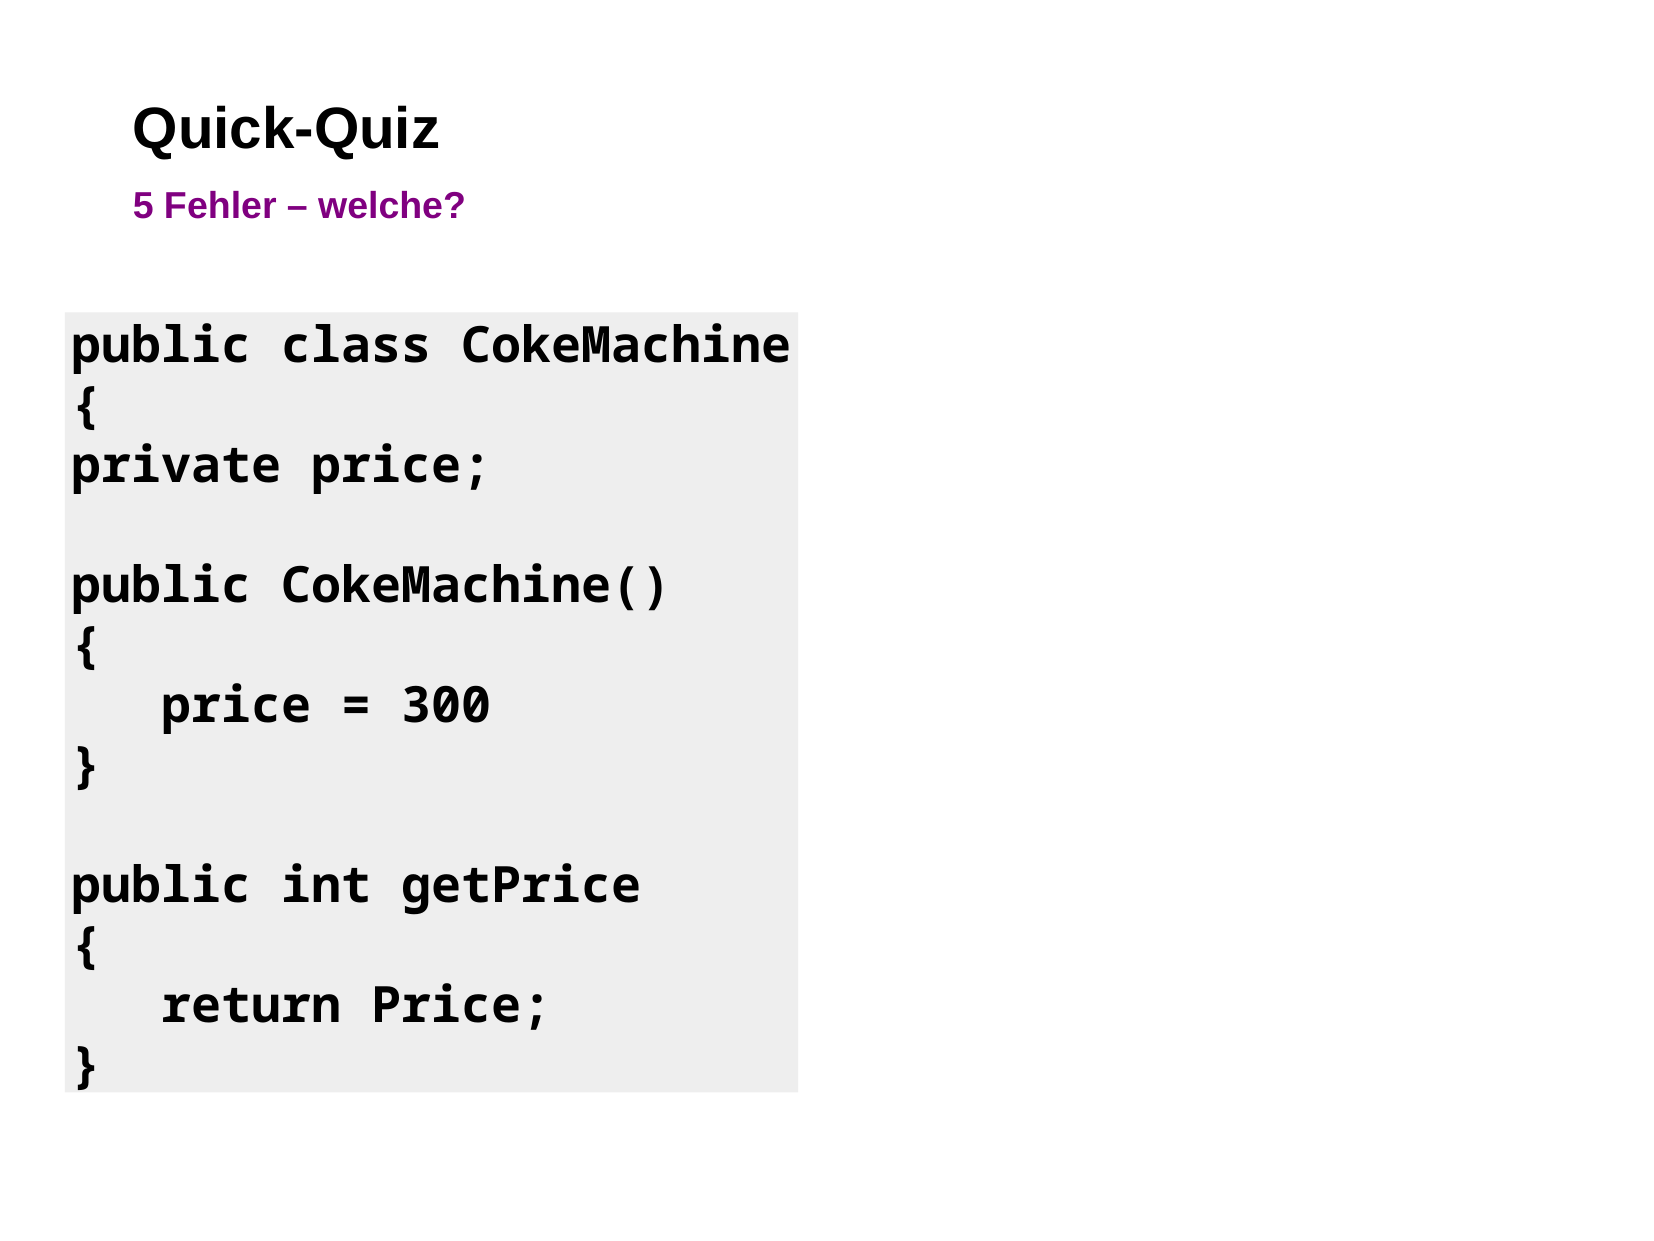

Quick-Quiz
5 Fehler – welche?
public class CokeMachine
{
private price;
public CokeMachine()
{
 price = 300
}
public int getPrice
{
 return Price;
}